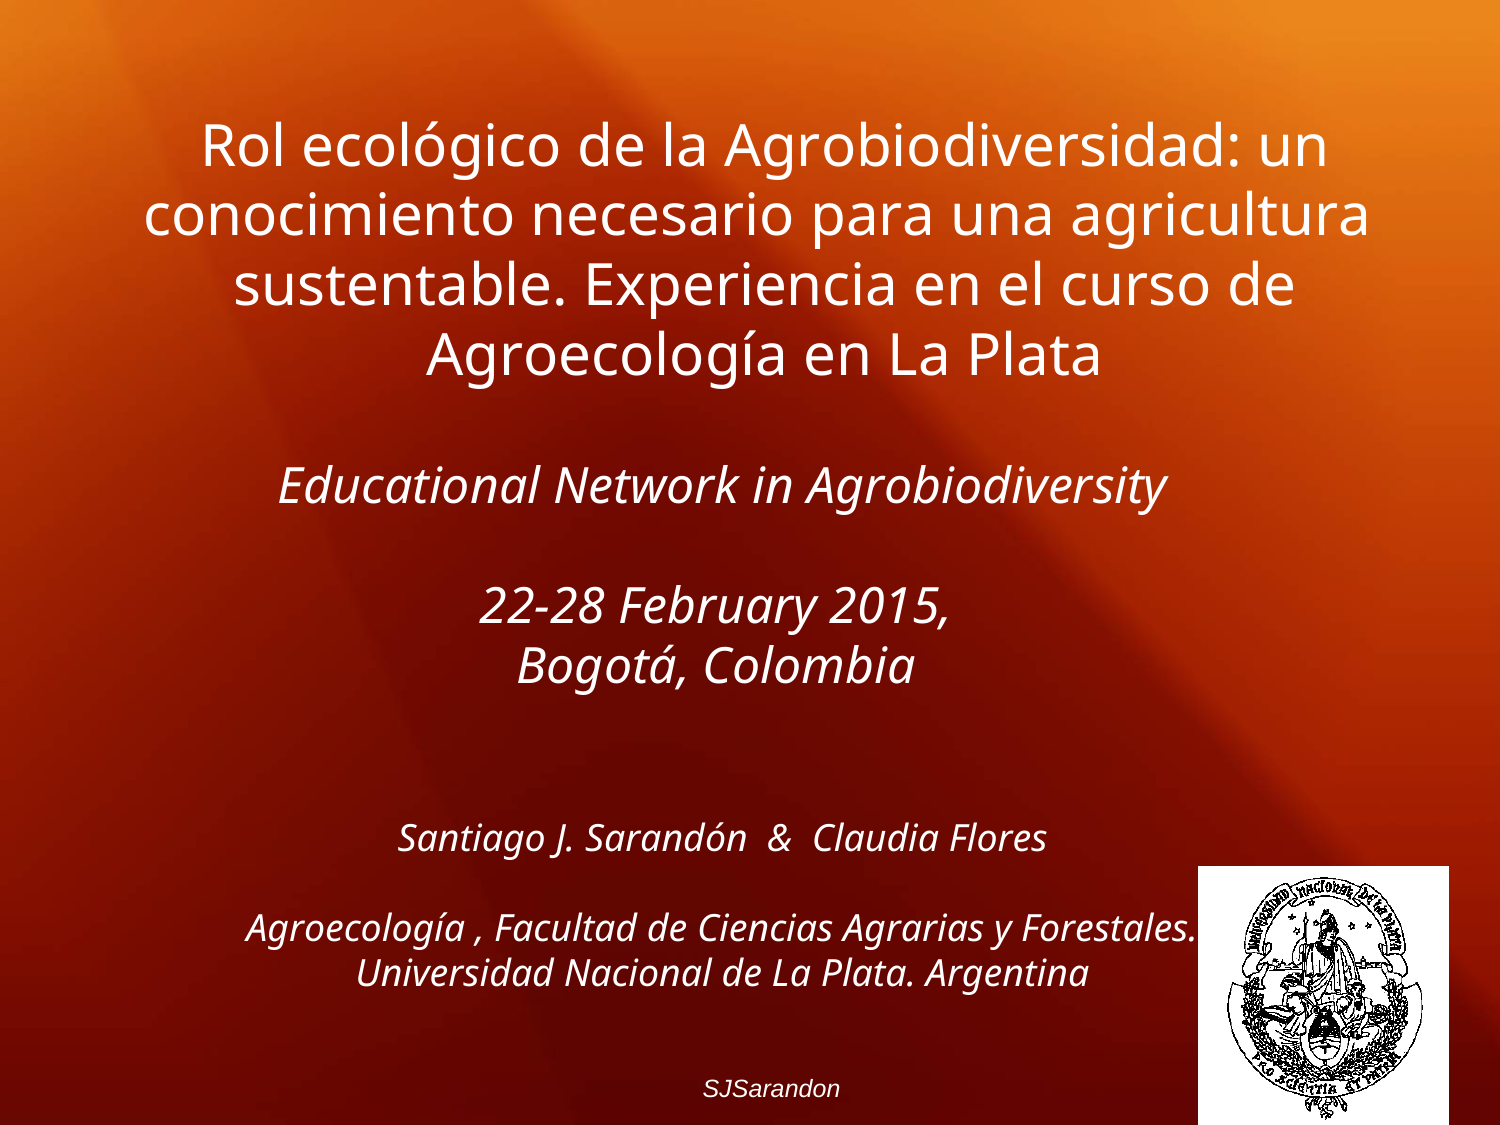

Rol ecológico de la Agrobiodiversidad: un conocimiento necesario para una agricultura sustentable. Experiencia en el curso de Agroecología en La Plata
 Educational Network in Agrobiodiversity
22-28 February 2015,
Bogotá, Colombia
Santiago J. Sarandón & Claudia Flores
Agroecología , Facultad de Ciencias Agrarias y Forestales.
Universidad Nacional de La Plata. Argentina
SJSarandon